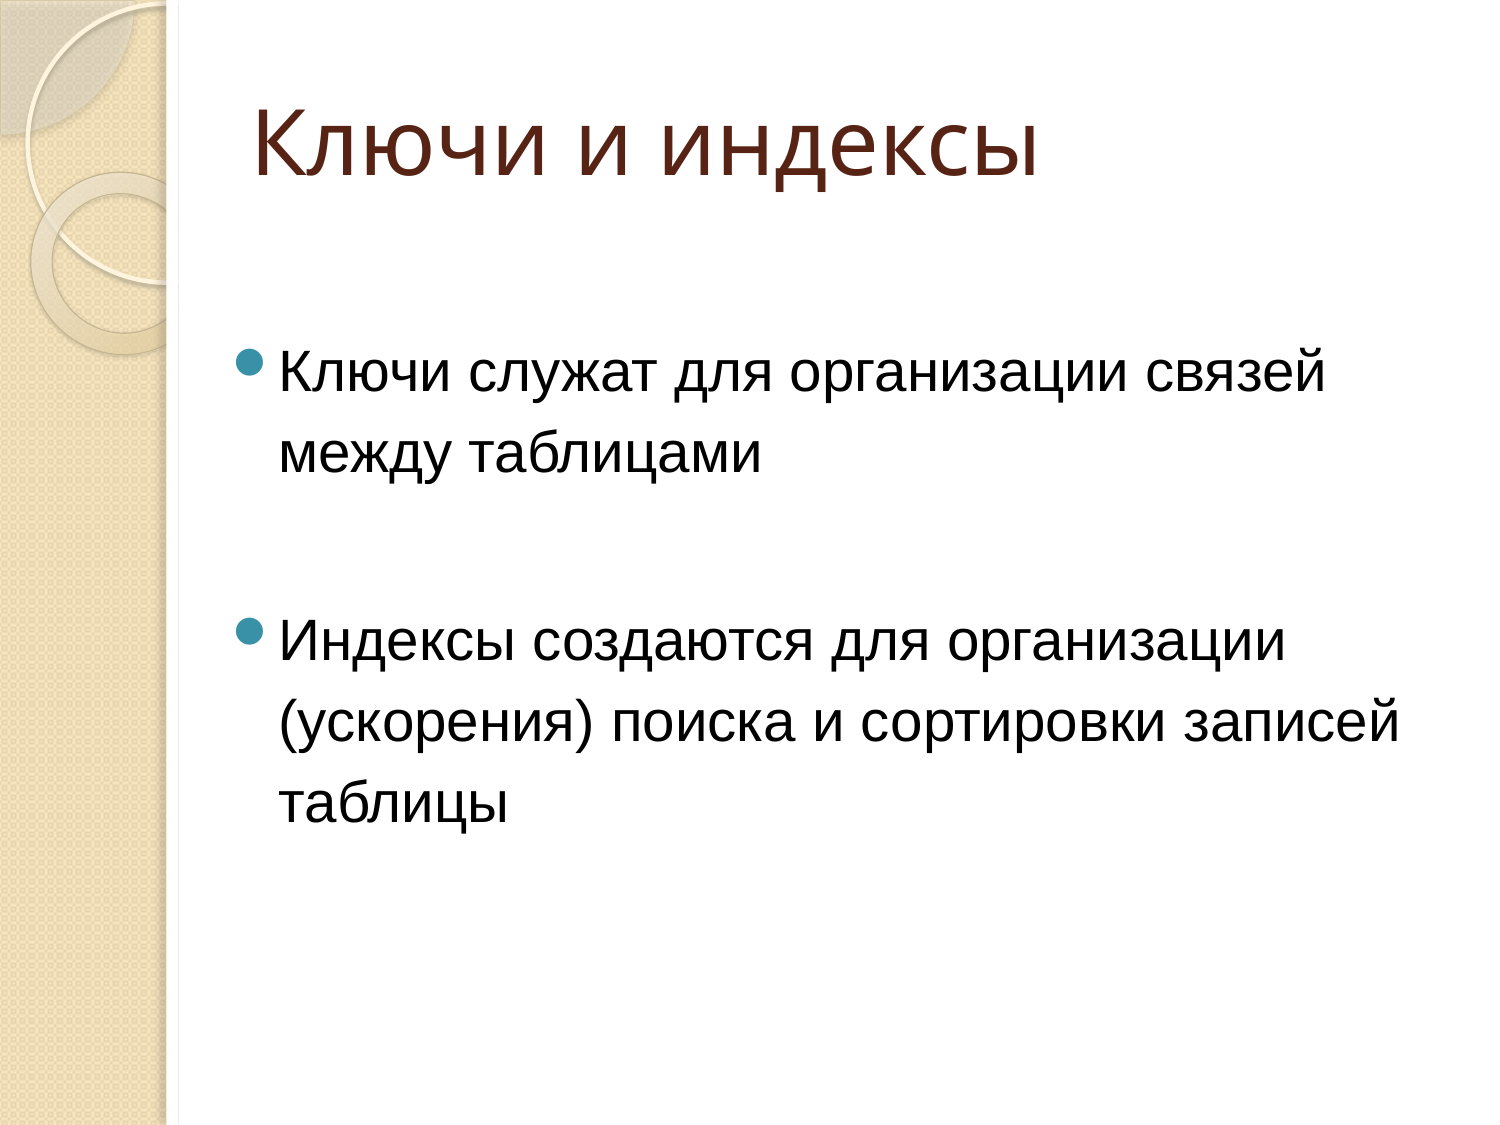

Ключи и индексы
# Ключи служат для организации связей между таблицами
Индексы создаются для организации (ускорения) поиска и сортировки записей таблицы